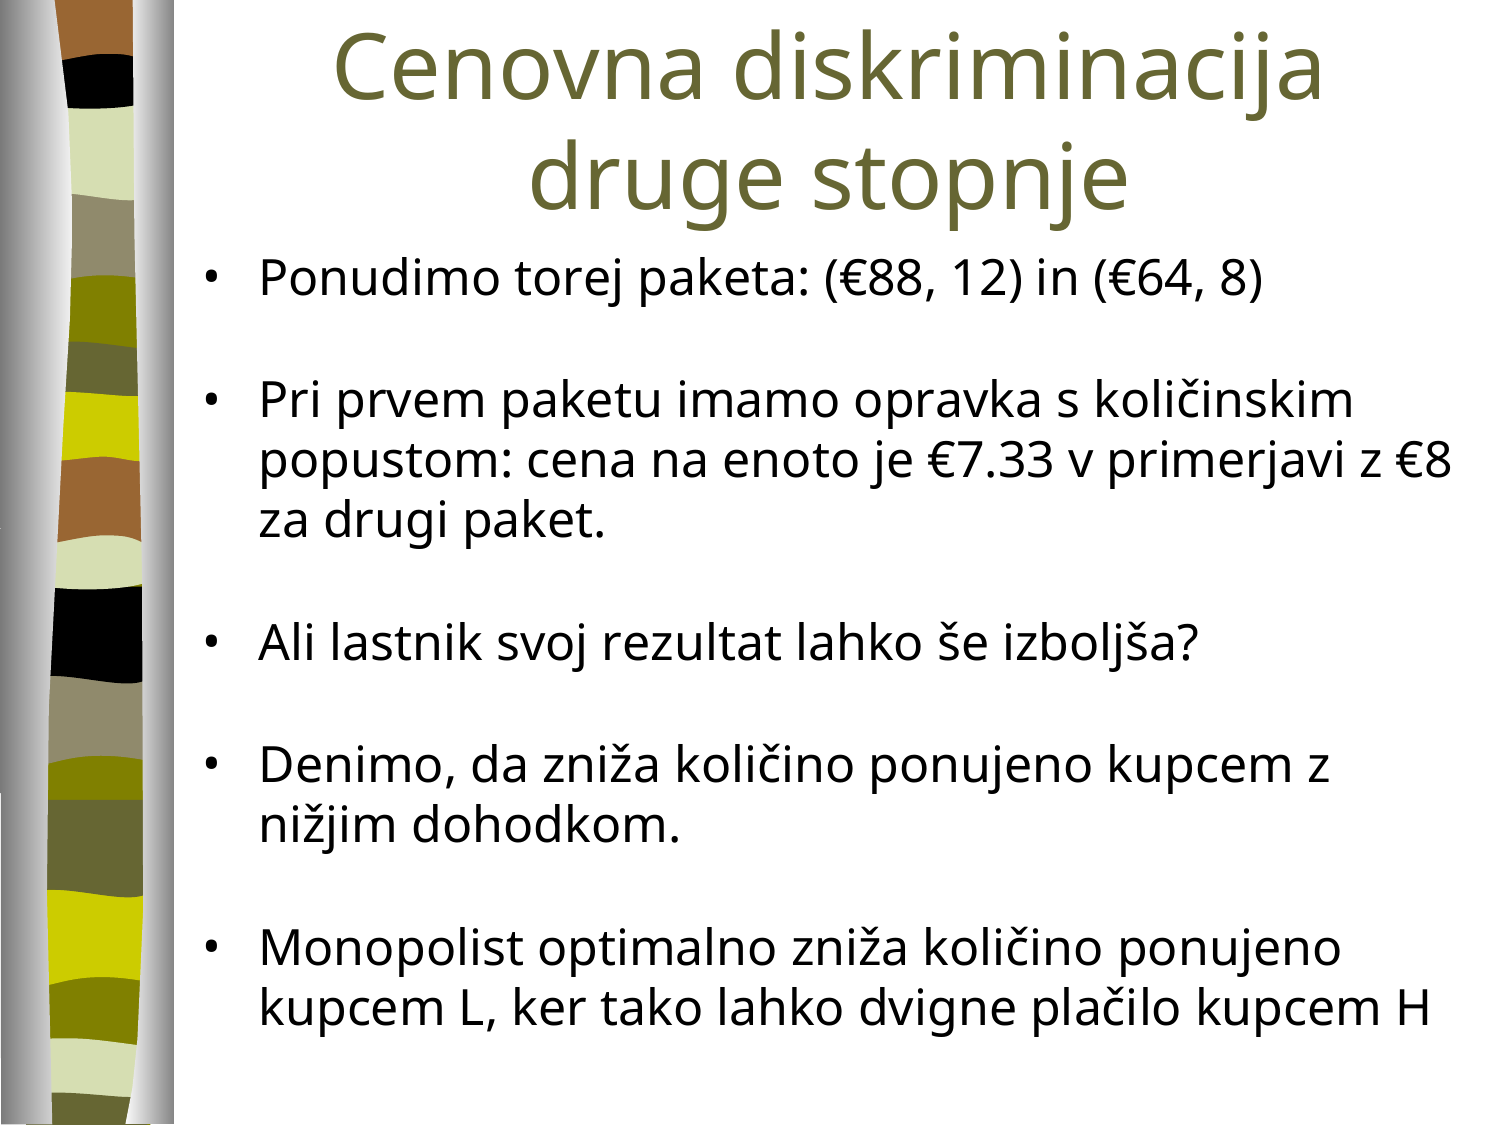

# Cenovna diskriminacija druge stopnje
Ponudimo torej paketa: (€88, 12) in (€64, 8)
Pri prvem paketu imamo opravka s količinskim popustom: cena na enoto je €7.33 v primerjavi z €8 za drugi paket.
Ali lastnik svoj rezultat lahko še izboljša?
Denimo, da zniža količino ponujeno kupcem z nižjim dohodkom.
Monopolist optimalno zniža količino ponujeno kupcem L, ker tako lahko dvigne plačilo kupcem H